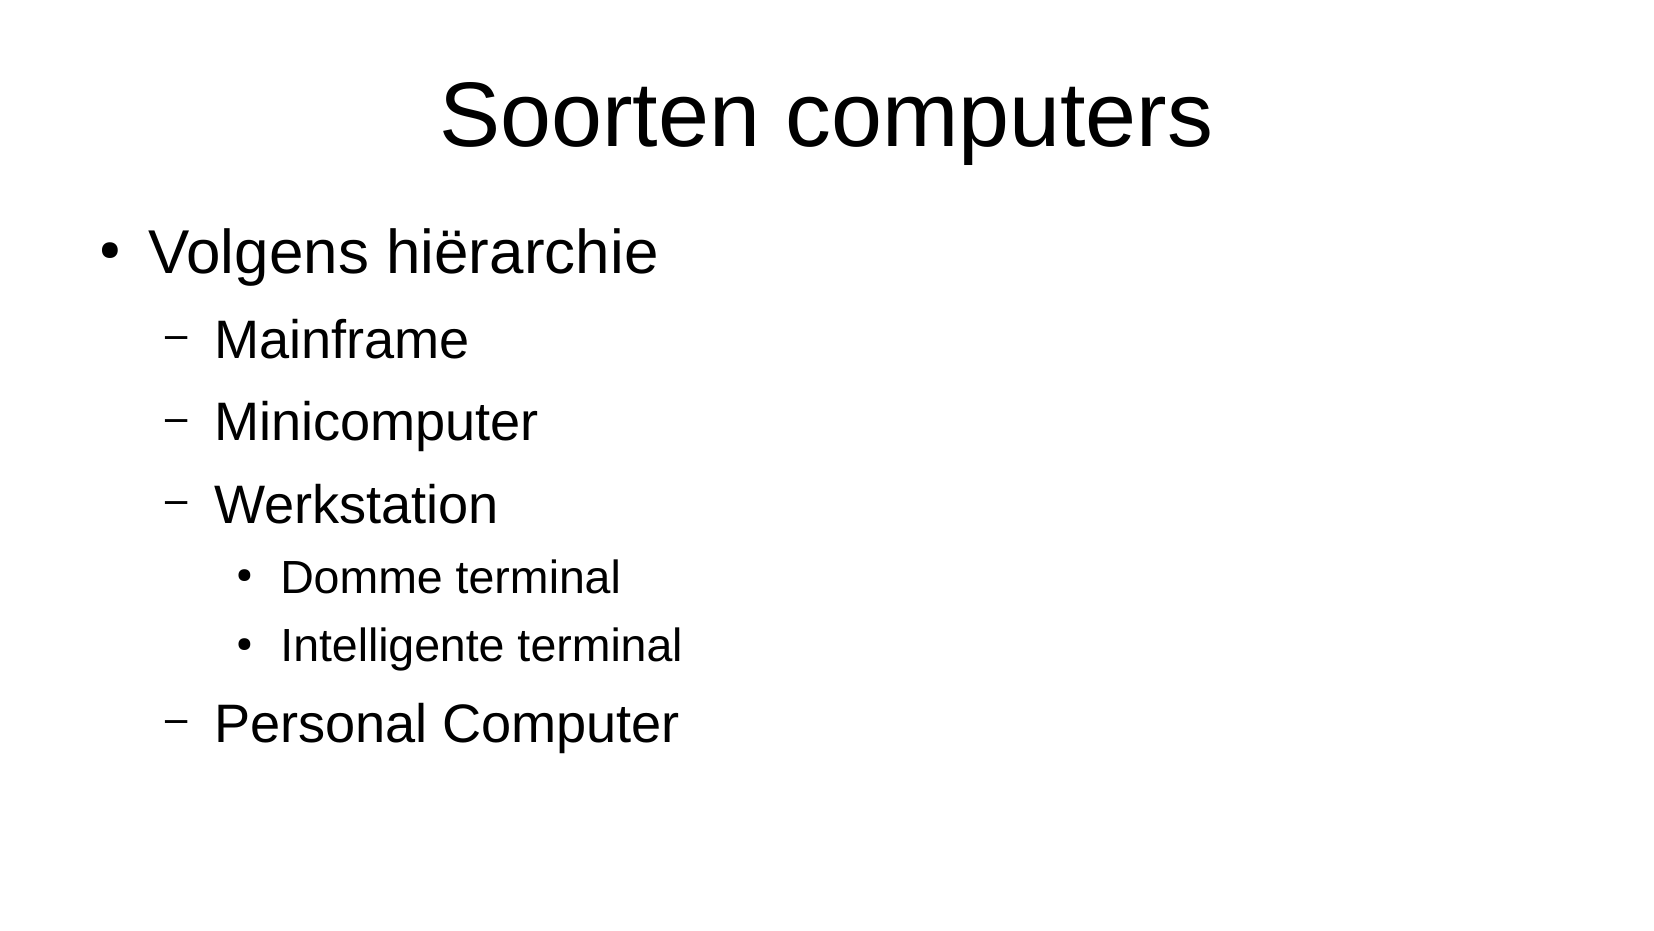

# Soorten computers
Volgens hiërarchie
Mainframe
Minicomputer
Werkstation
Domme terminal
Intelligente terminal
Personal Computer